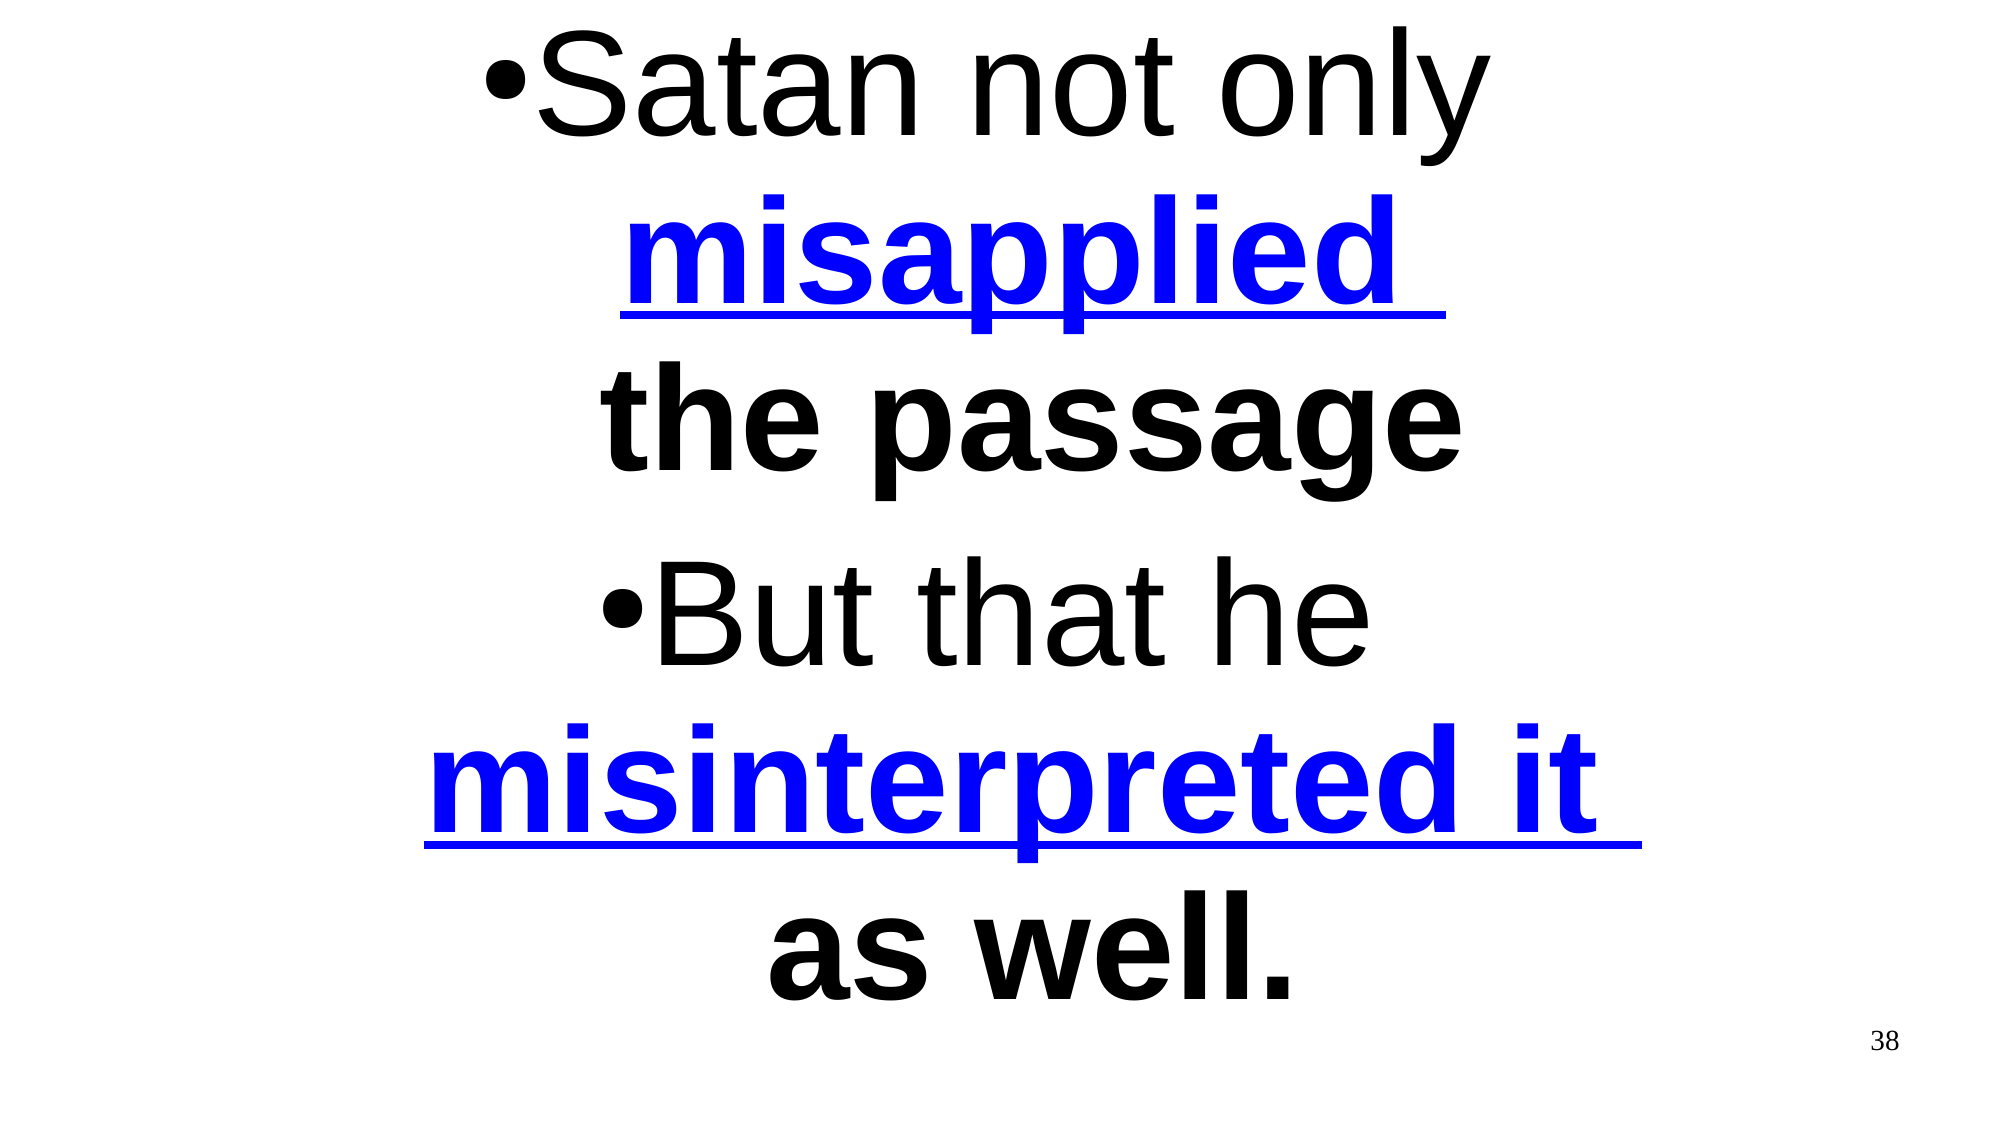

# Satan not only misapplied the passage
But that he
misinterpreted it
as well.
38